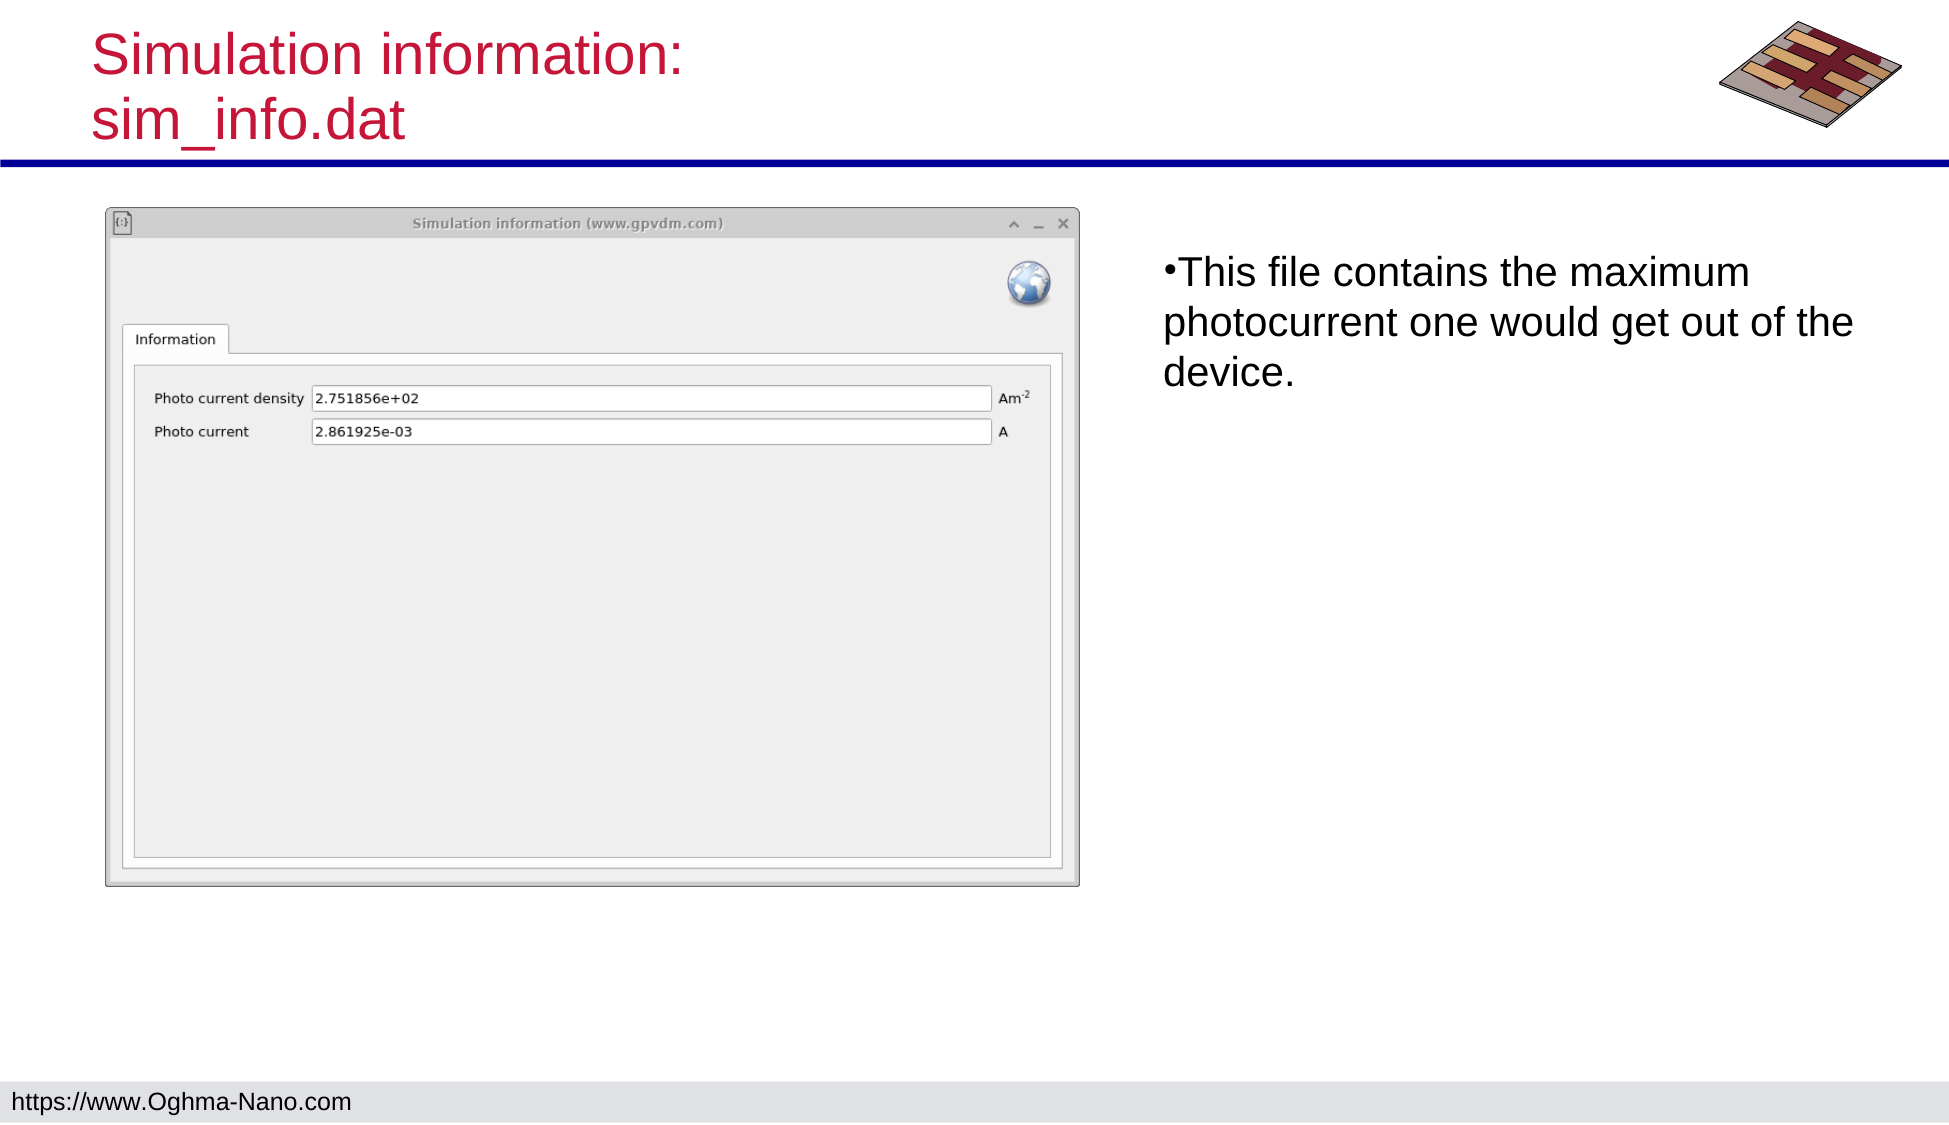

# Simulation information: sim_info.dat
This file contains the maximum photocurrent one would get out of the device.